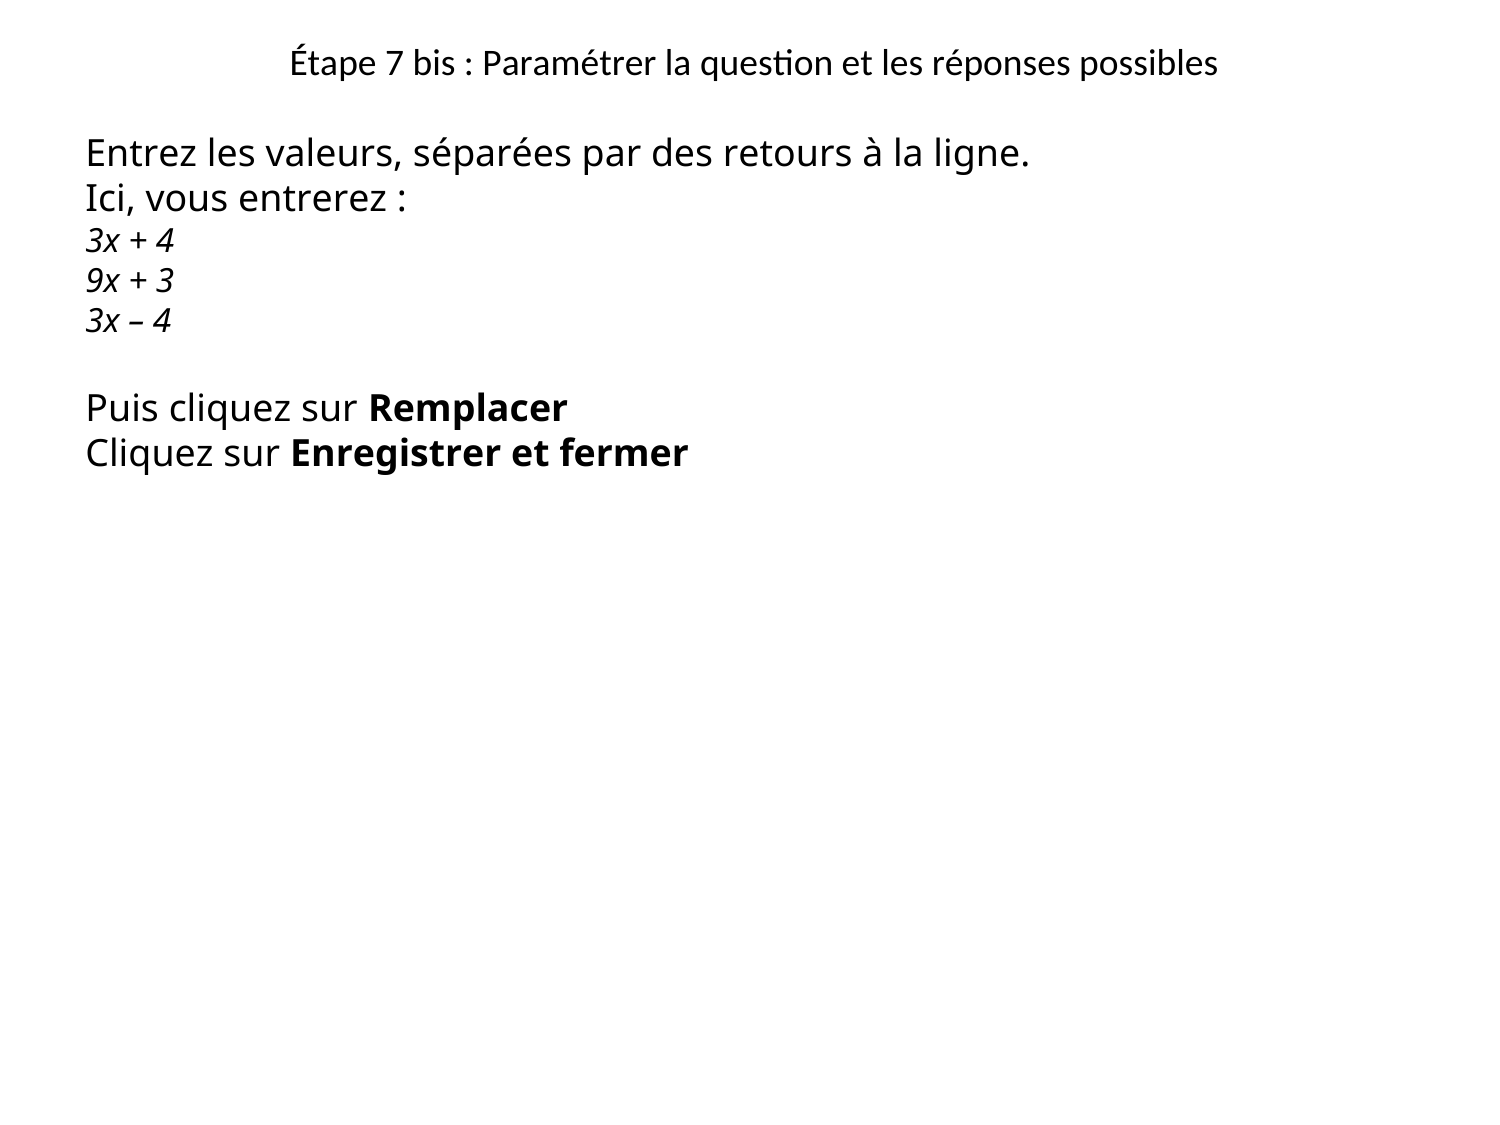

Étape 7 bis : Paramétrer la question et les réponses possibles
Entrez les valeurs, séparées par des retours à la ligne.
Ici, vous entrerez :
3x + 4
9x + 3
3x – 4
Puis cliquez sur Remplacer
Cliquez sur Enregistrer et fermer